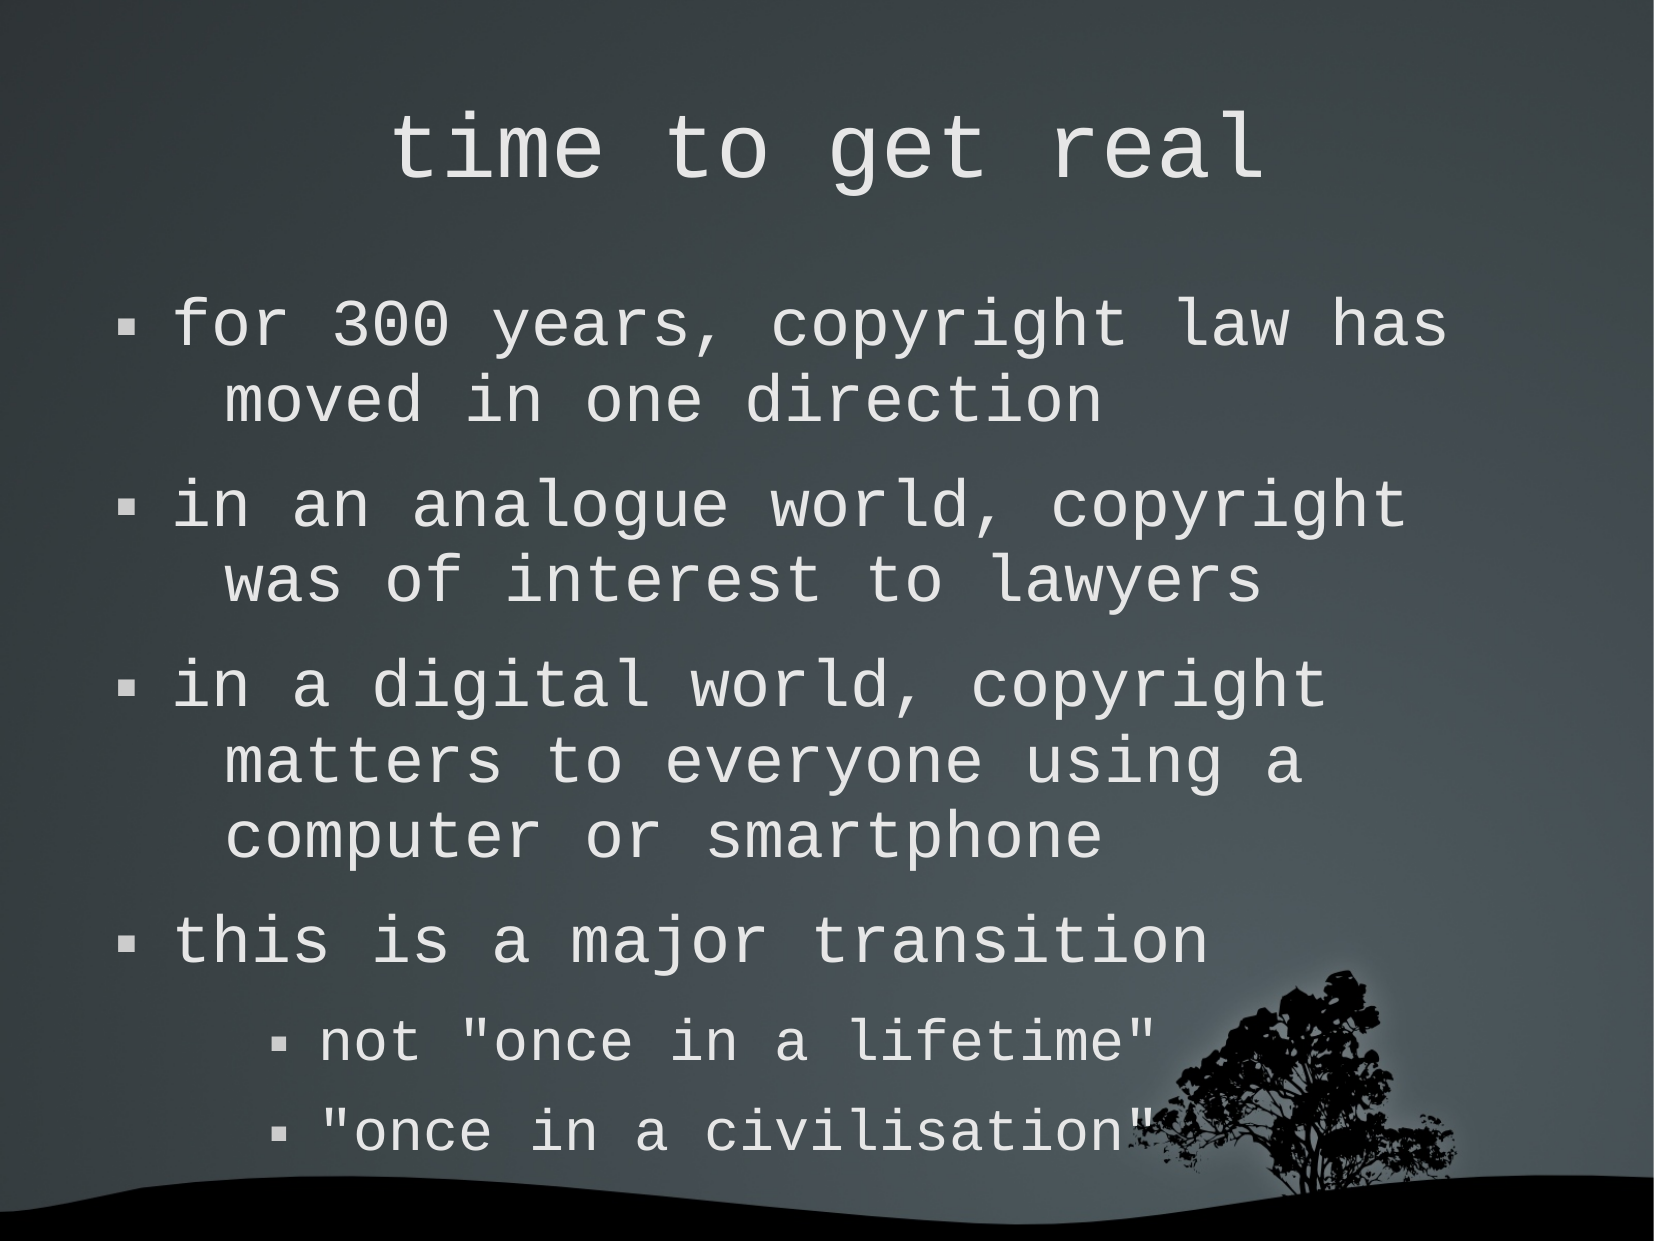

# time to get real
for 300 years, copyright law has moved in one direction
in an analogue world, copyright was of interest to lawyers
in a digital world, copyright matters to everyone using a computer or smartphone
this is a major transition
not "once in a lifetime"
"once in a civilisation"